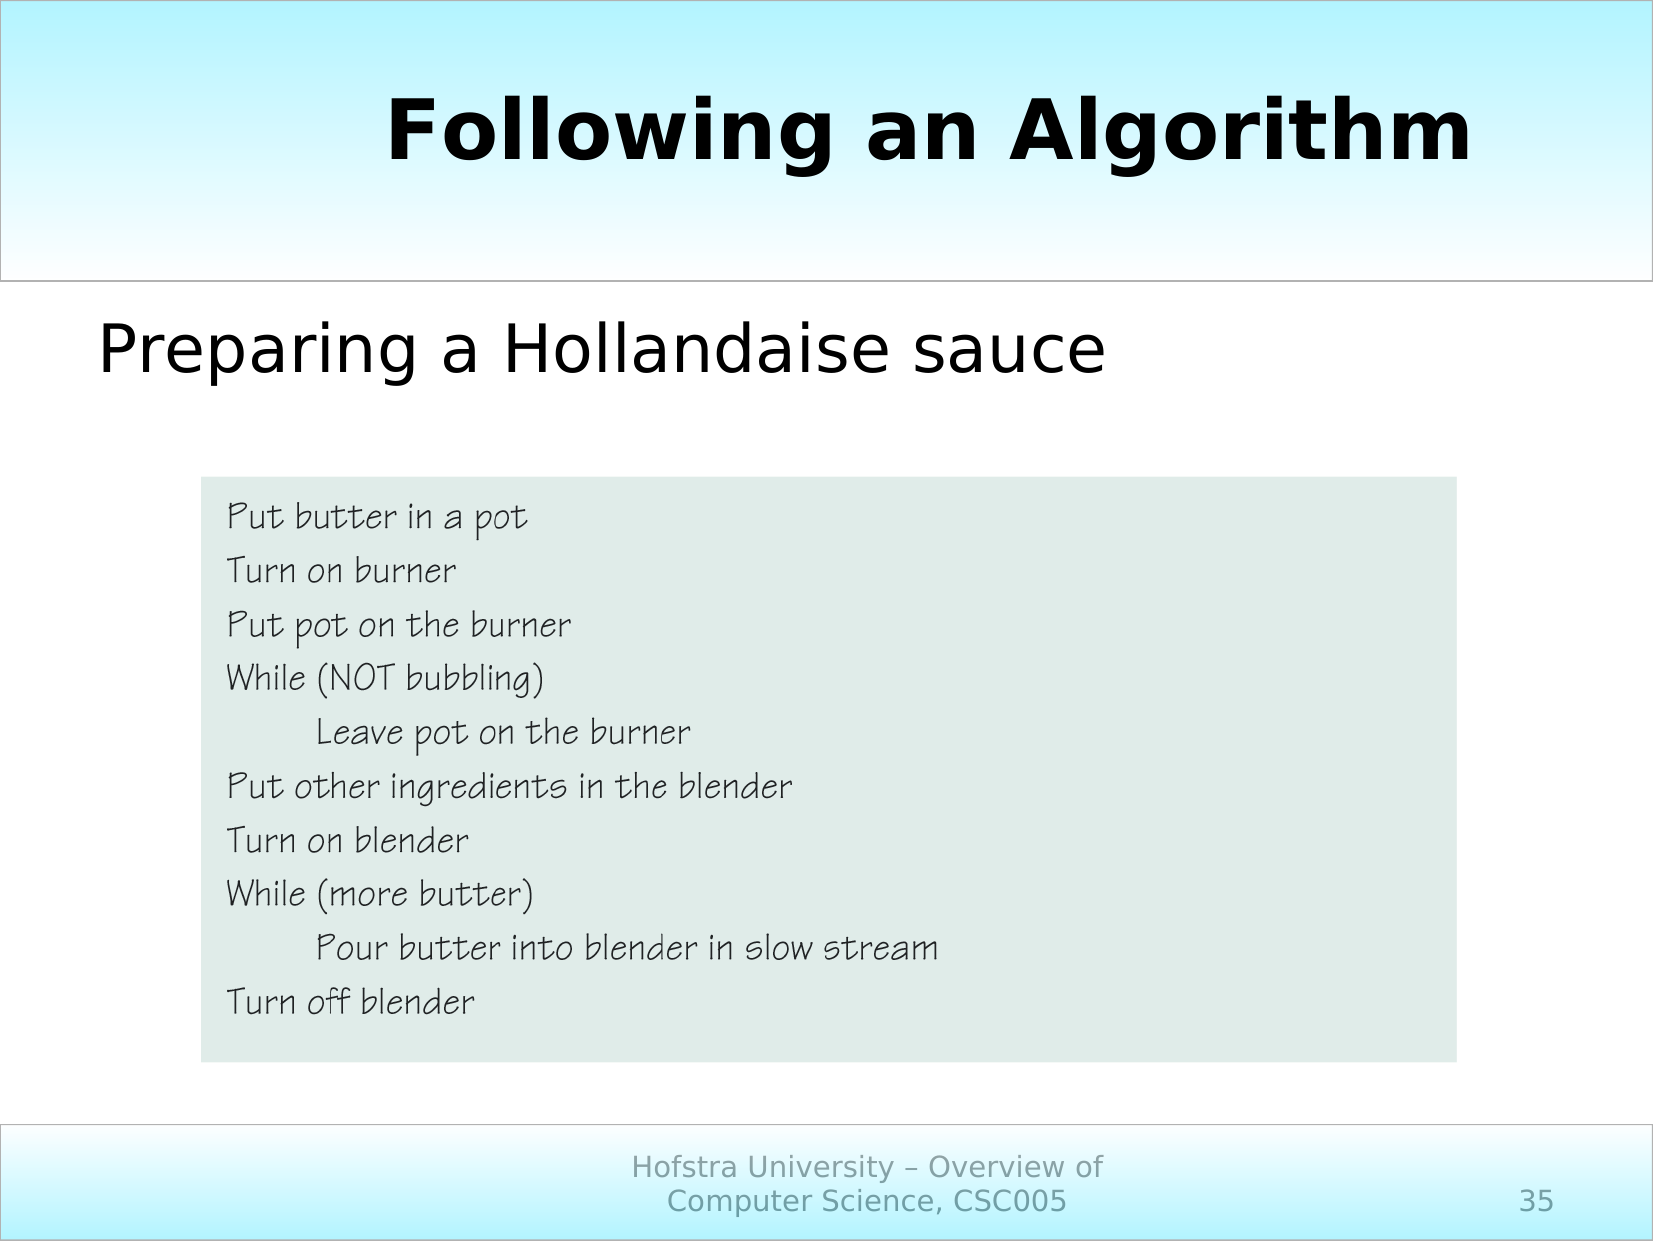

# Following an Algorithm
Preparing a Hollandaise sauce
35